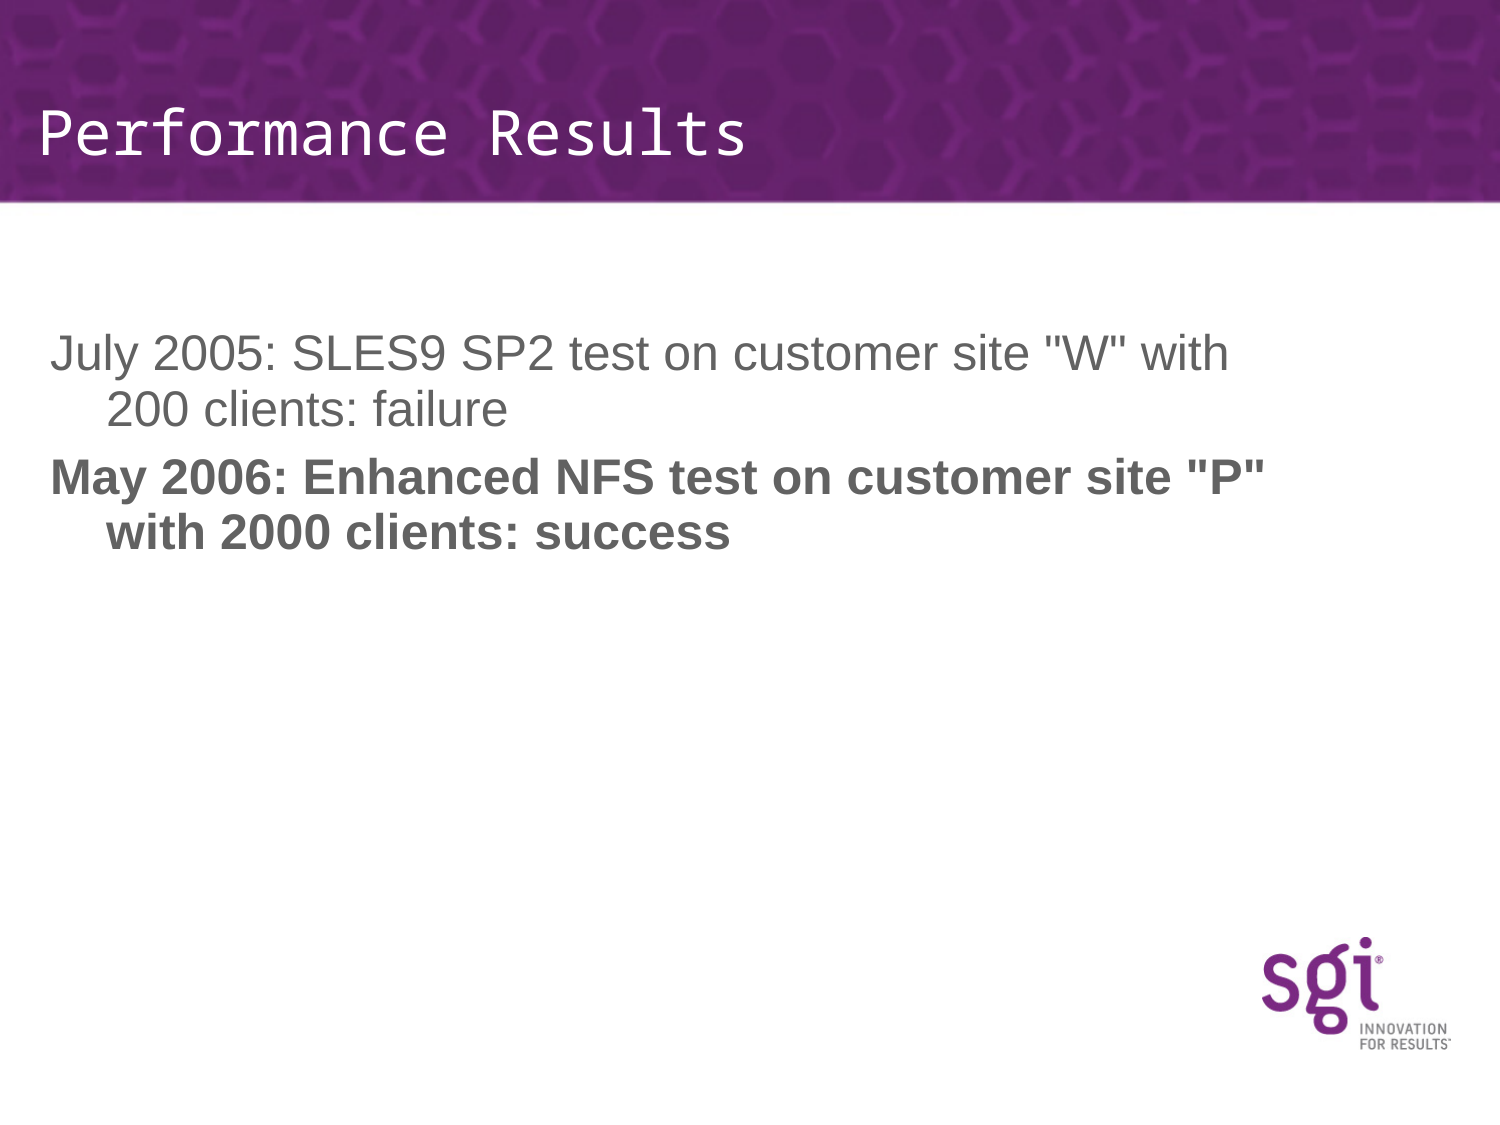

# Performance Results
July 2005: SLES9 SP2 test on customer site "W" with 200 clients: failure
May 2006: Enhanced NFS test on customer site "P" with 2000 clients: success